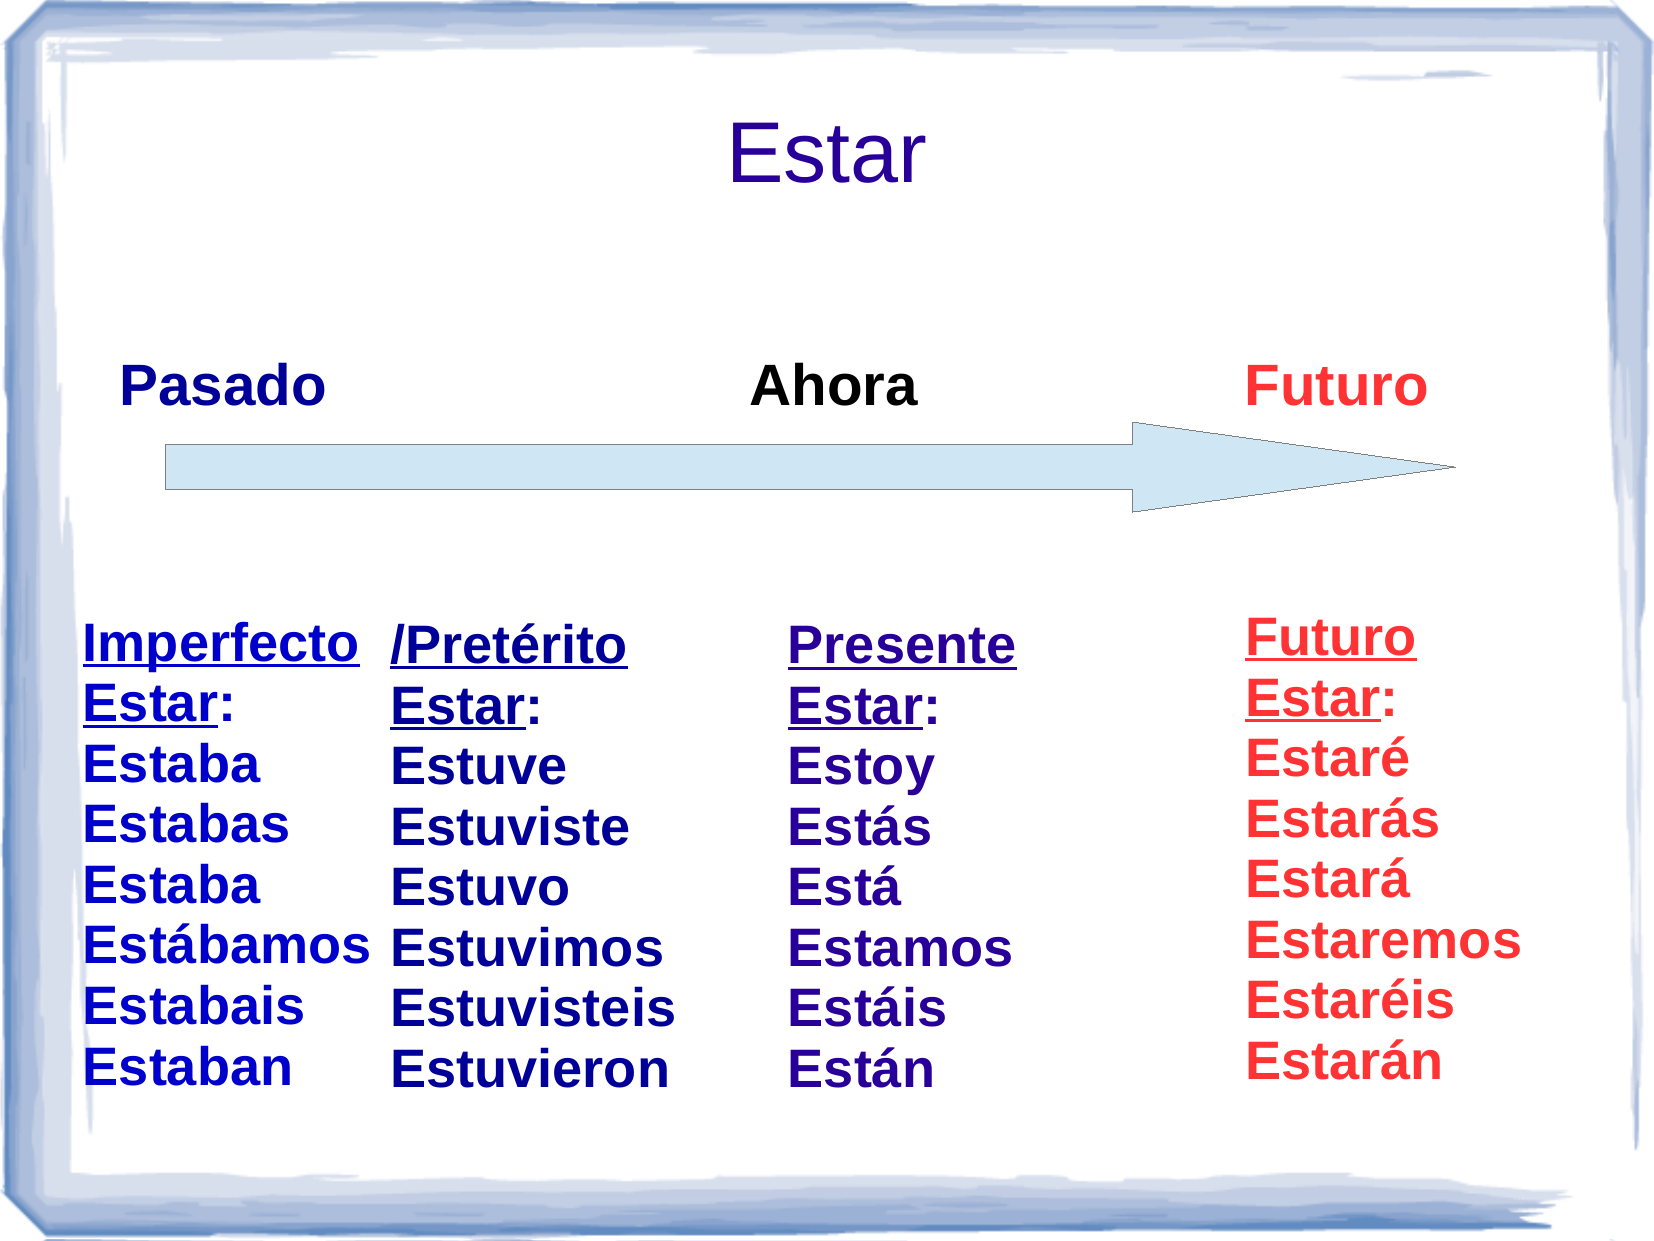

# Estar
Pasado
Ahora
Futuro
Futuro
Estar:
Estaré
Estarás
Estará
Estaremos
Estaréis
Estarán
Imperfecto
Estar:
Estaba
Estabas
Estaba
Estábamos
Estabais
Estaban
/Pretérito
Estar:
Estuve
Estuviste
Estuvo
Estuvimos
Estuvisteis
Estuvieron
Presente
Estar:
Estoy
Estás
Está
Estamos
Estáis
Están